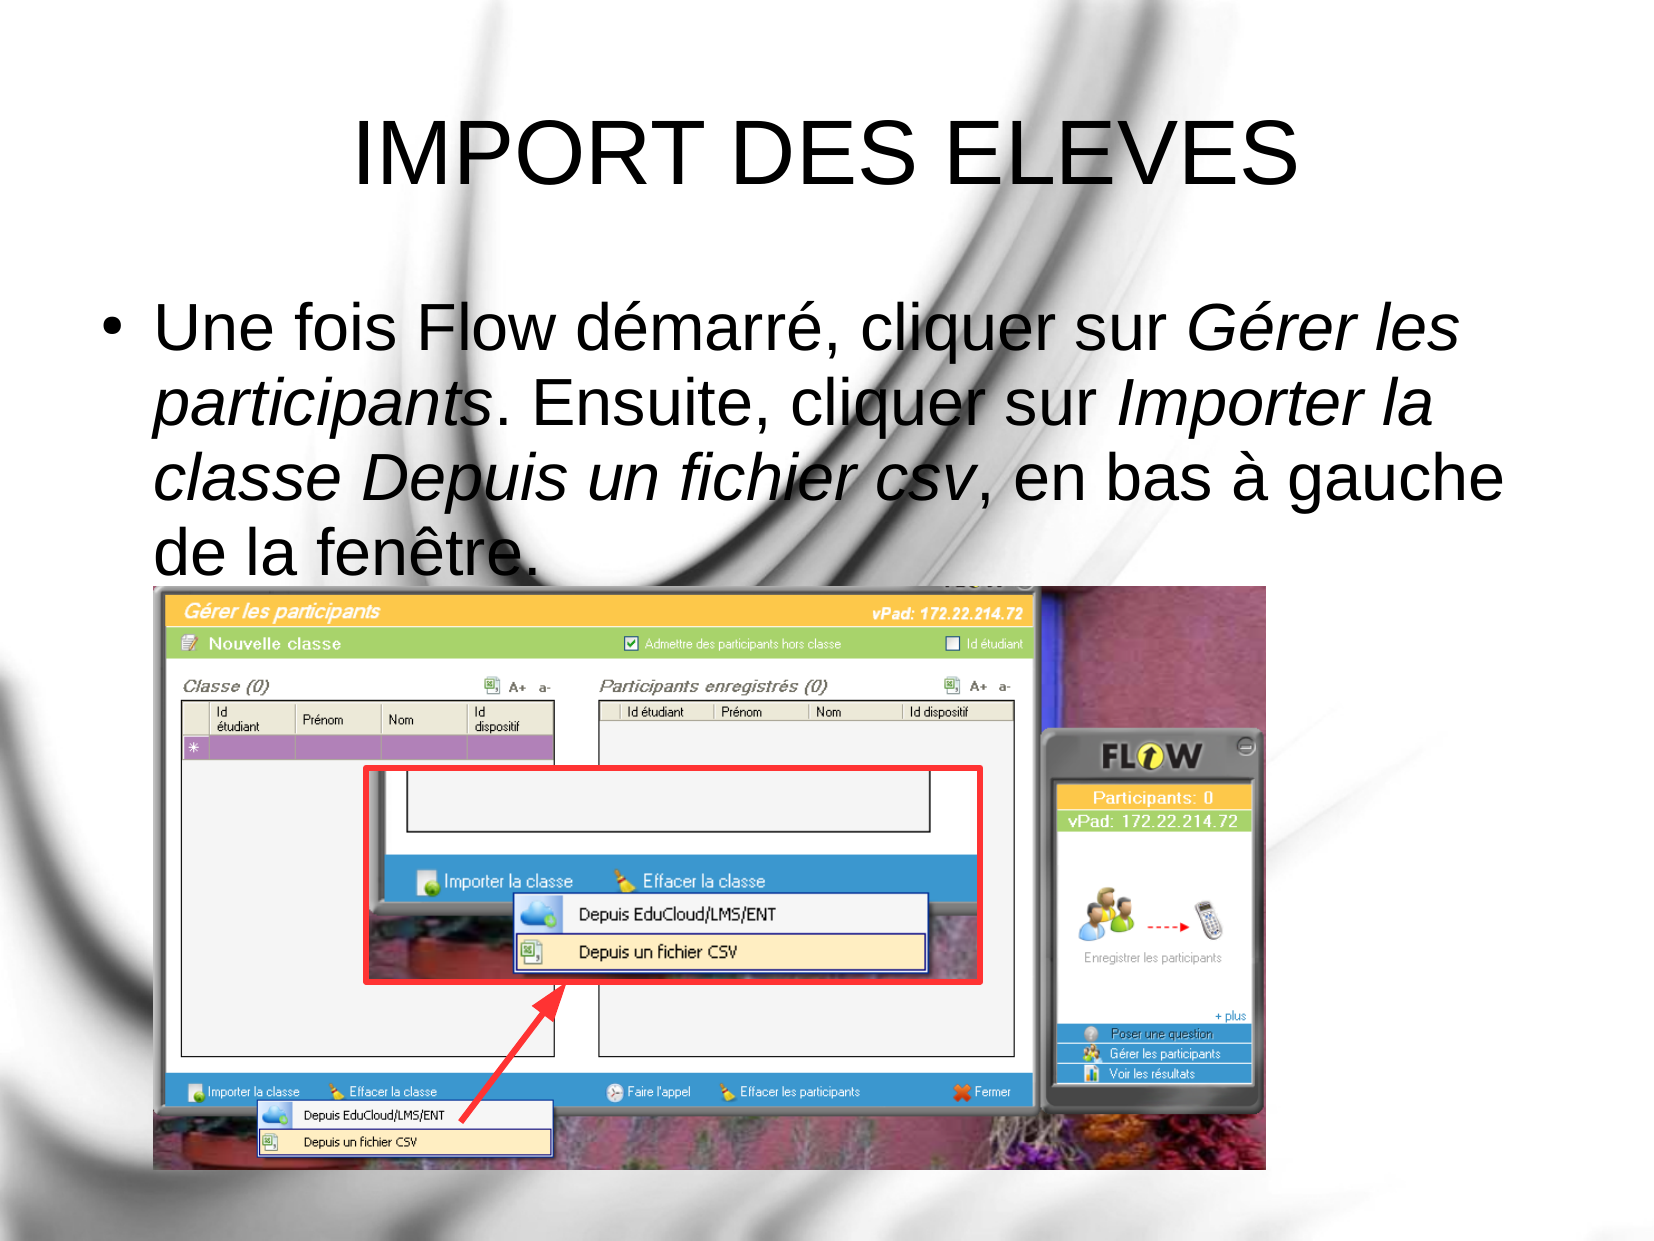

# IMPORT DES ELEVES
Une fois Flow démarré, cliquer sur Gérer les participants. Ensuite, cliquer sur Importer la classe Depuis un fichier csv, en bas à gauche de la fenêtre.